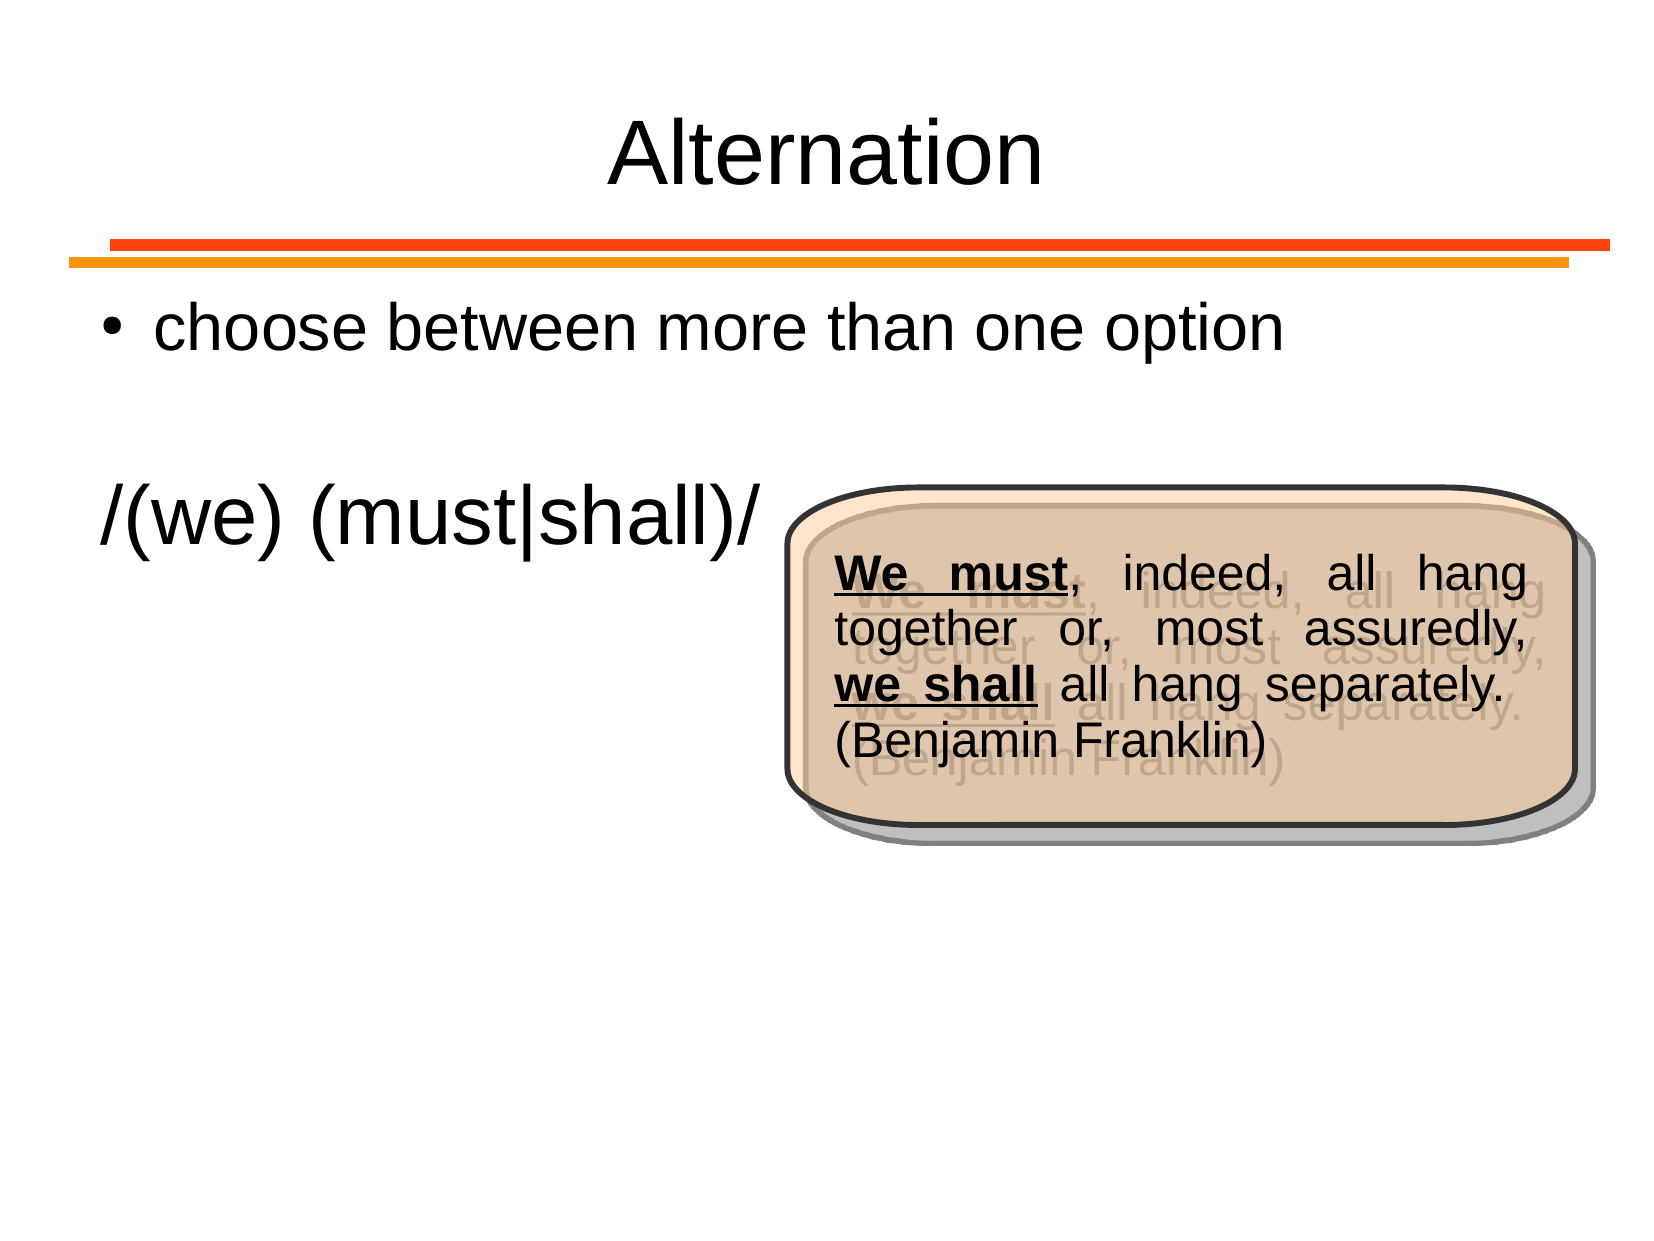

# Alternation
choose between more than one option
/(we) (must|shall)/
We must, indeed, all hang together or, most assuredly, we shall all hang separately. (Benjamin Franklin)